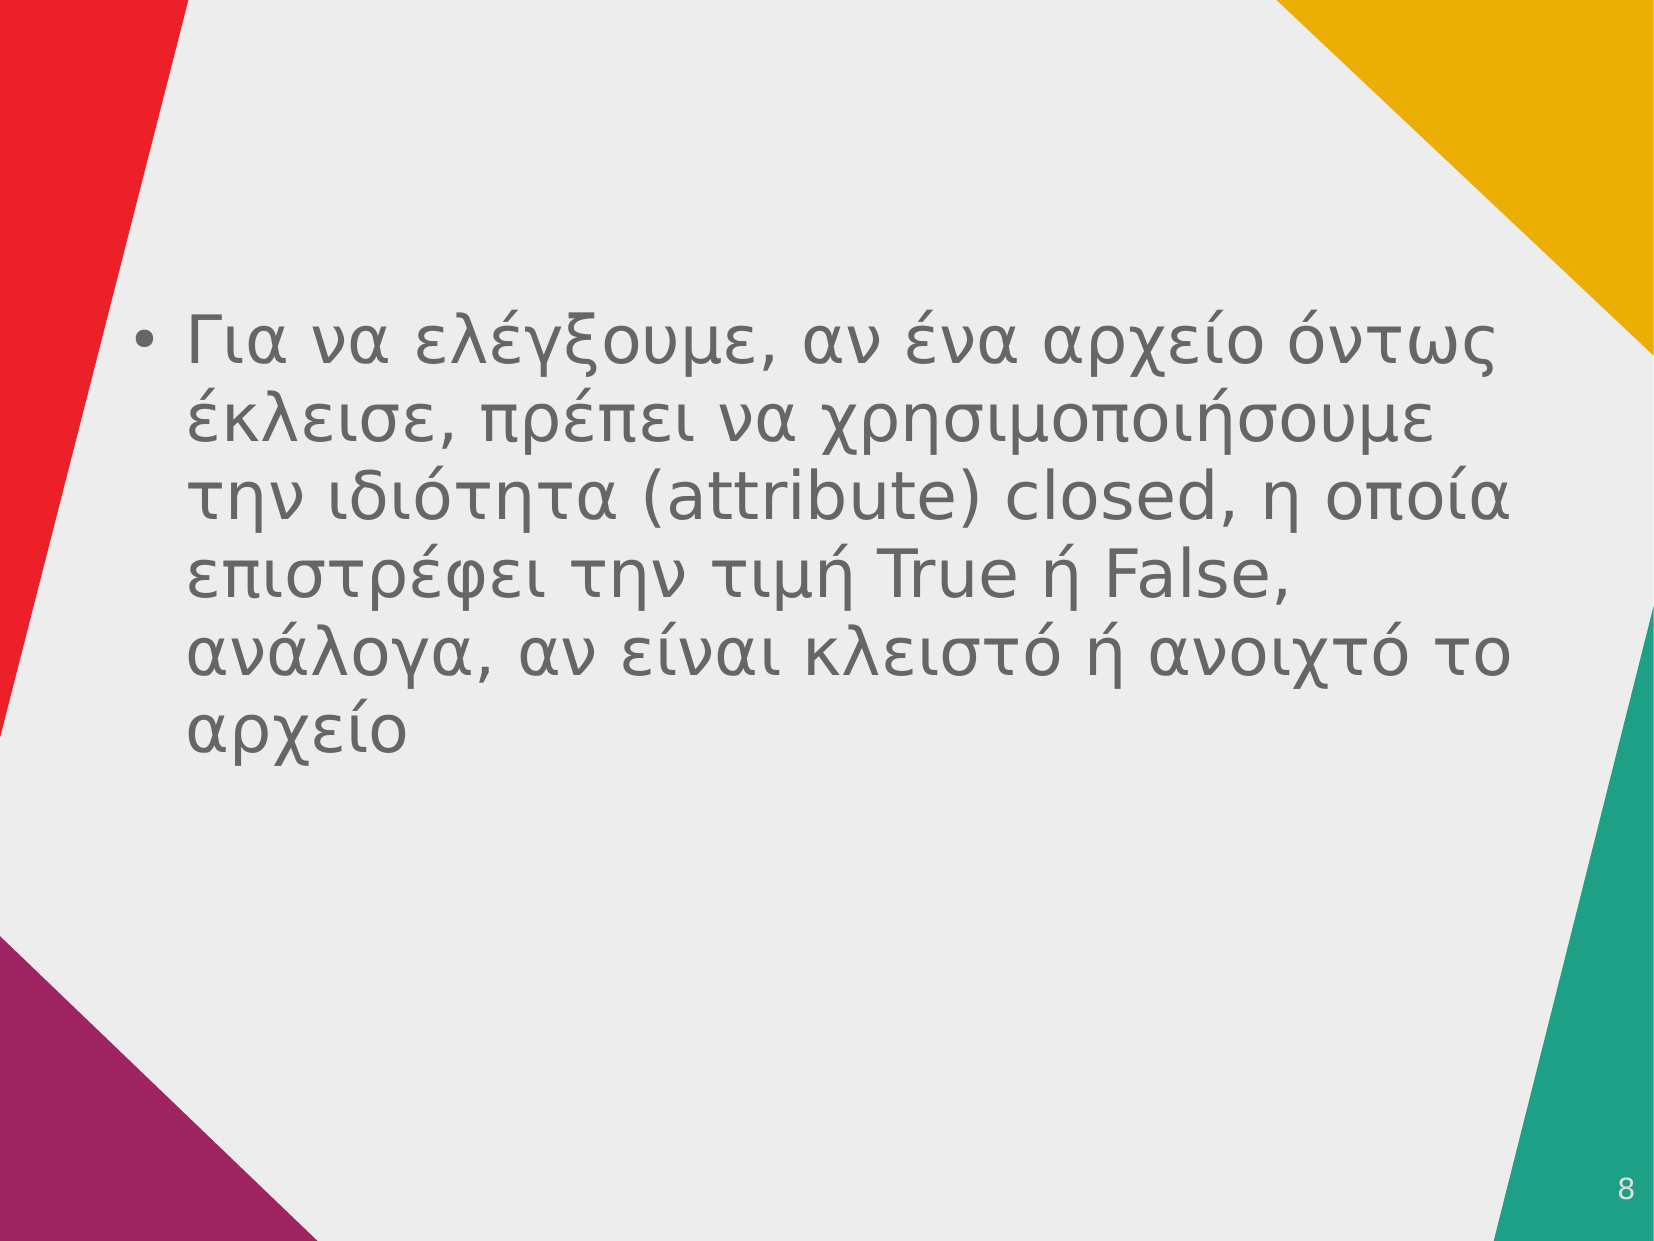

# Για να ελέγξουμε, αν ένα αρχείο όντως έκλεισε, πρέπει να χρησιμοποιήσουμε την ιδιότητα (attribute) closed, η οποία επιστρέφει την τιμή True ή False, ανάλογα, αν είναι κλειστό ή ανοιχτό το αρχείο
8